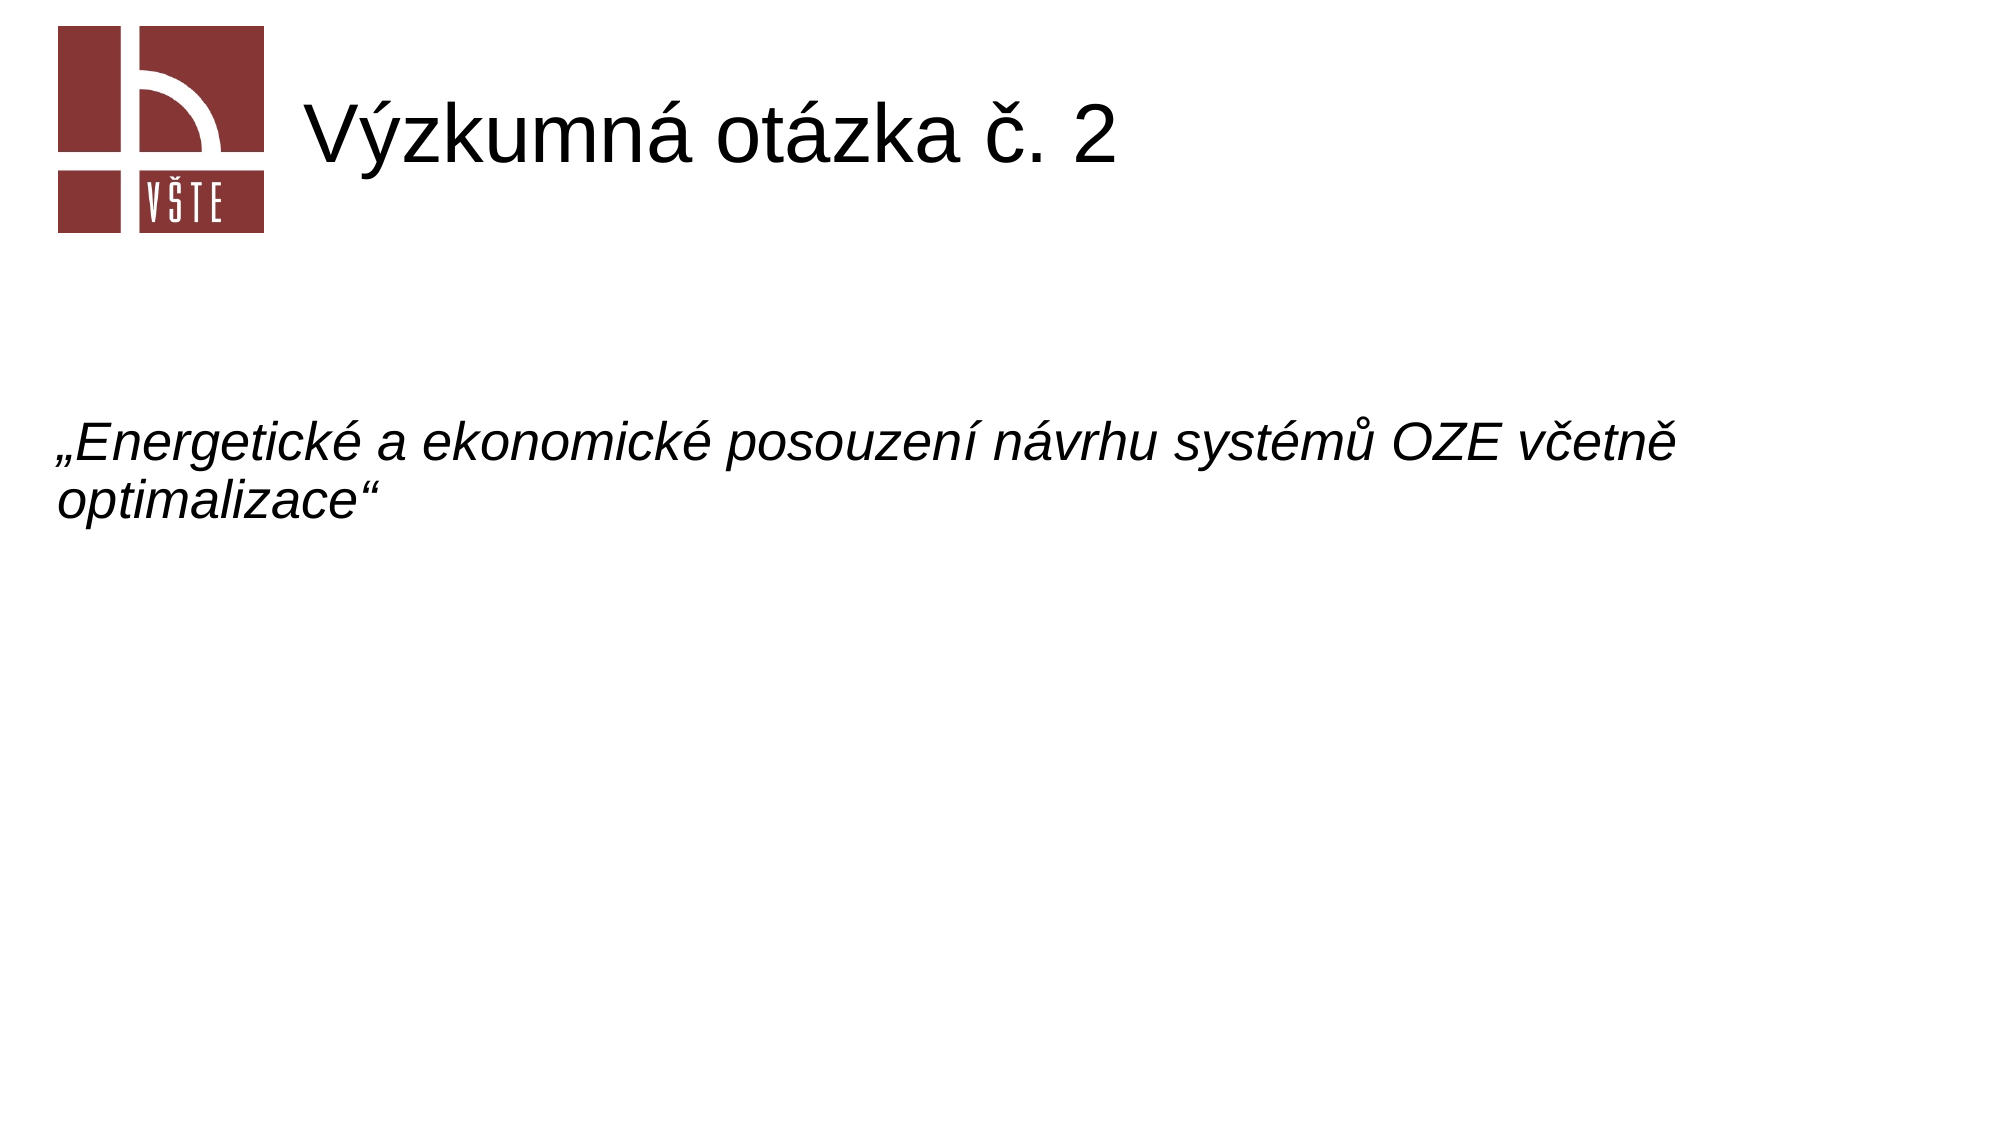

Výzkumná otázka č. 2
# „Energetické a ekonomické posouzení návrhu systémů OZE včetně optimalizace“